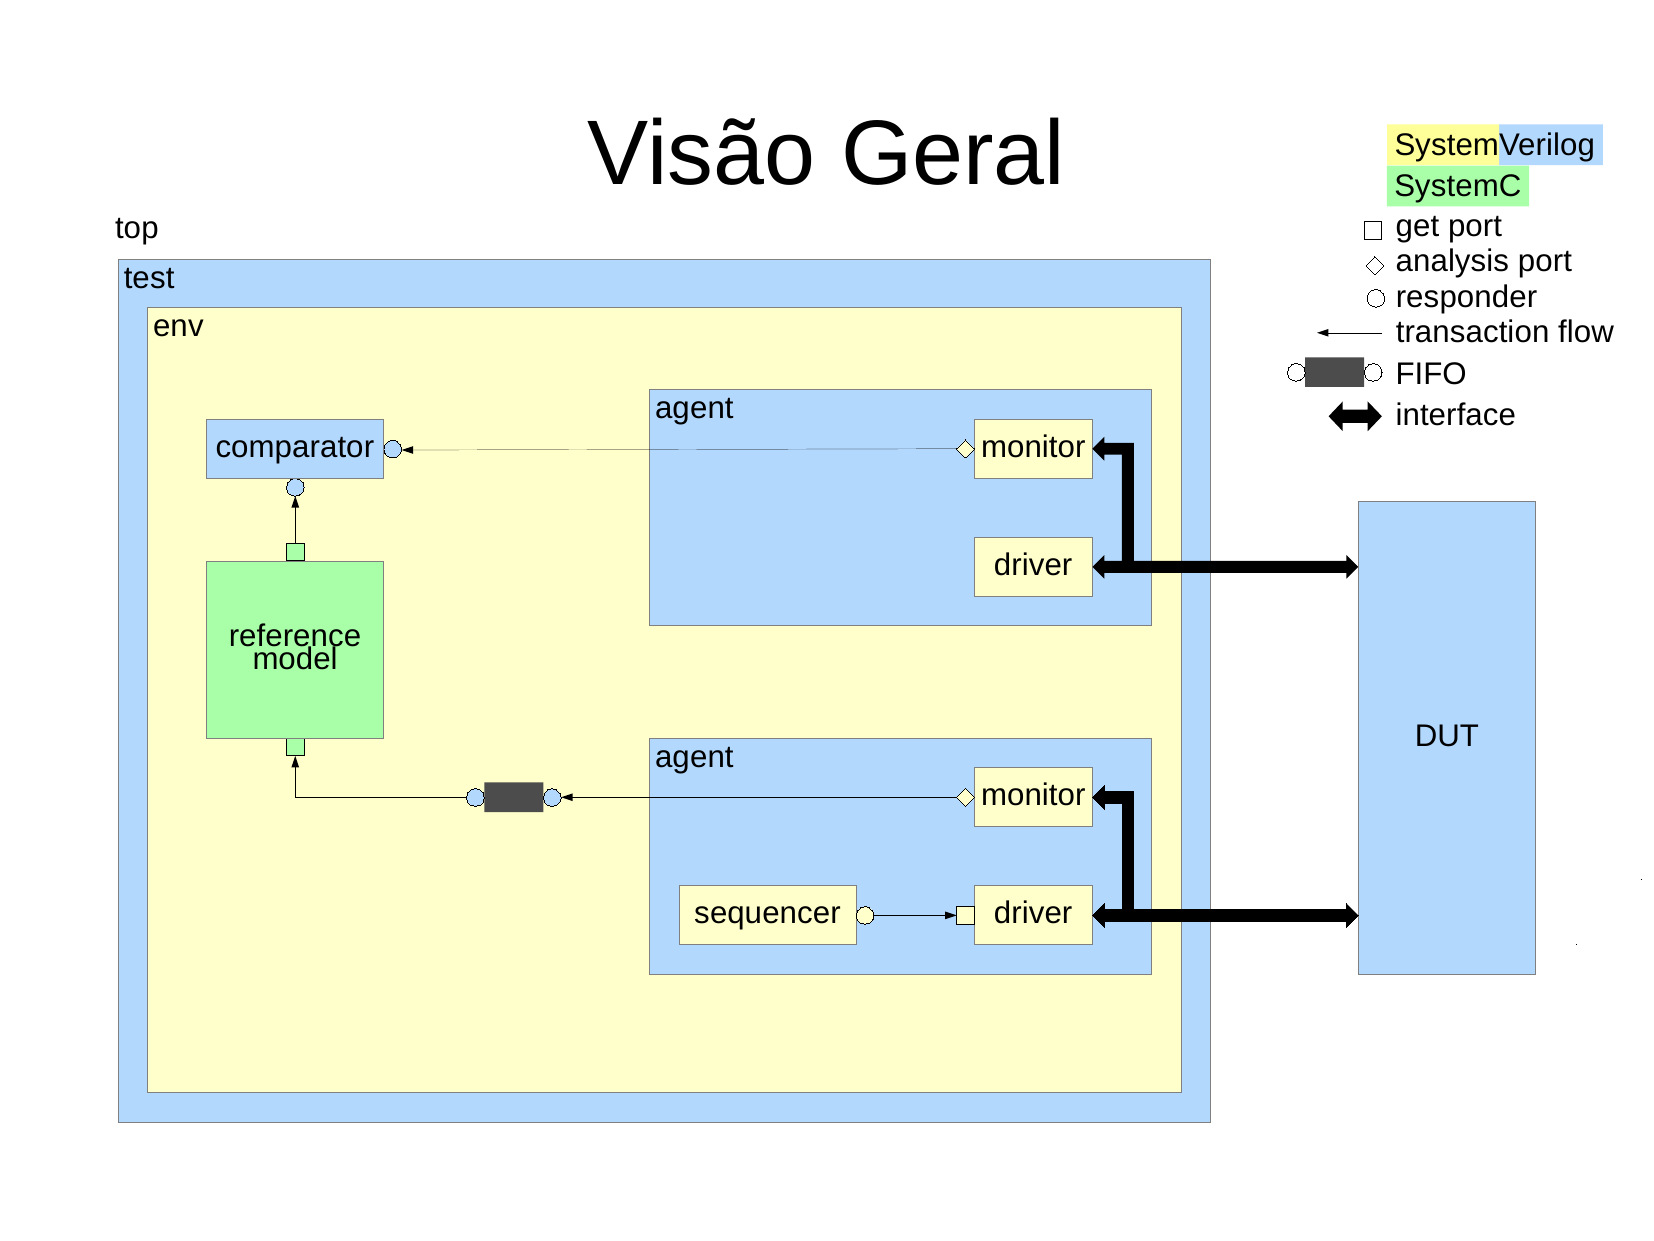

# Visão Geral
Verilog
System
SystemC
get port
top
analysis port
test
responder
env
transaction flow
FIFO
agent
interface
monitor
comparator
DUT
driver
reference
model
agent
monitor
sequencer
driver